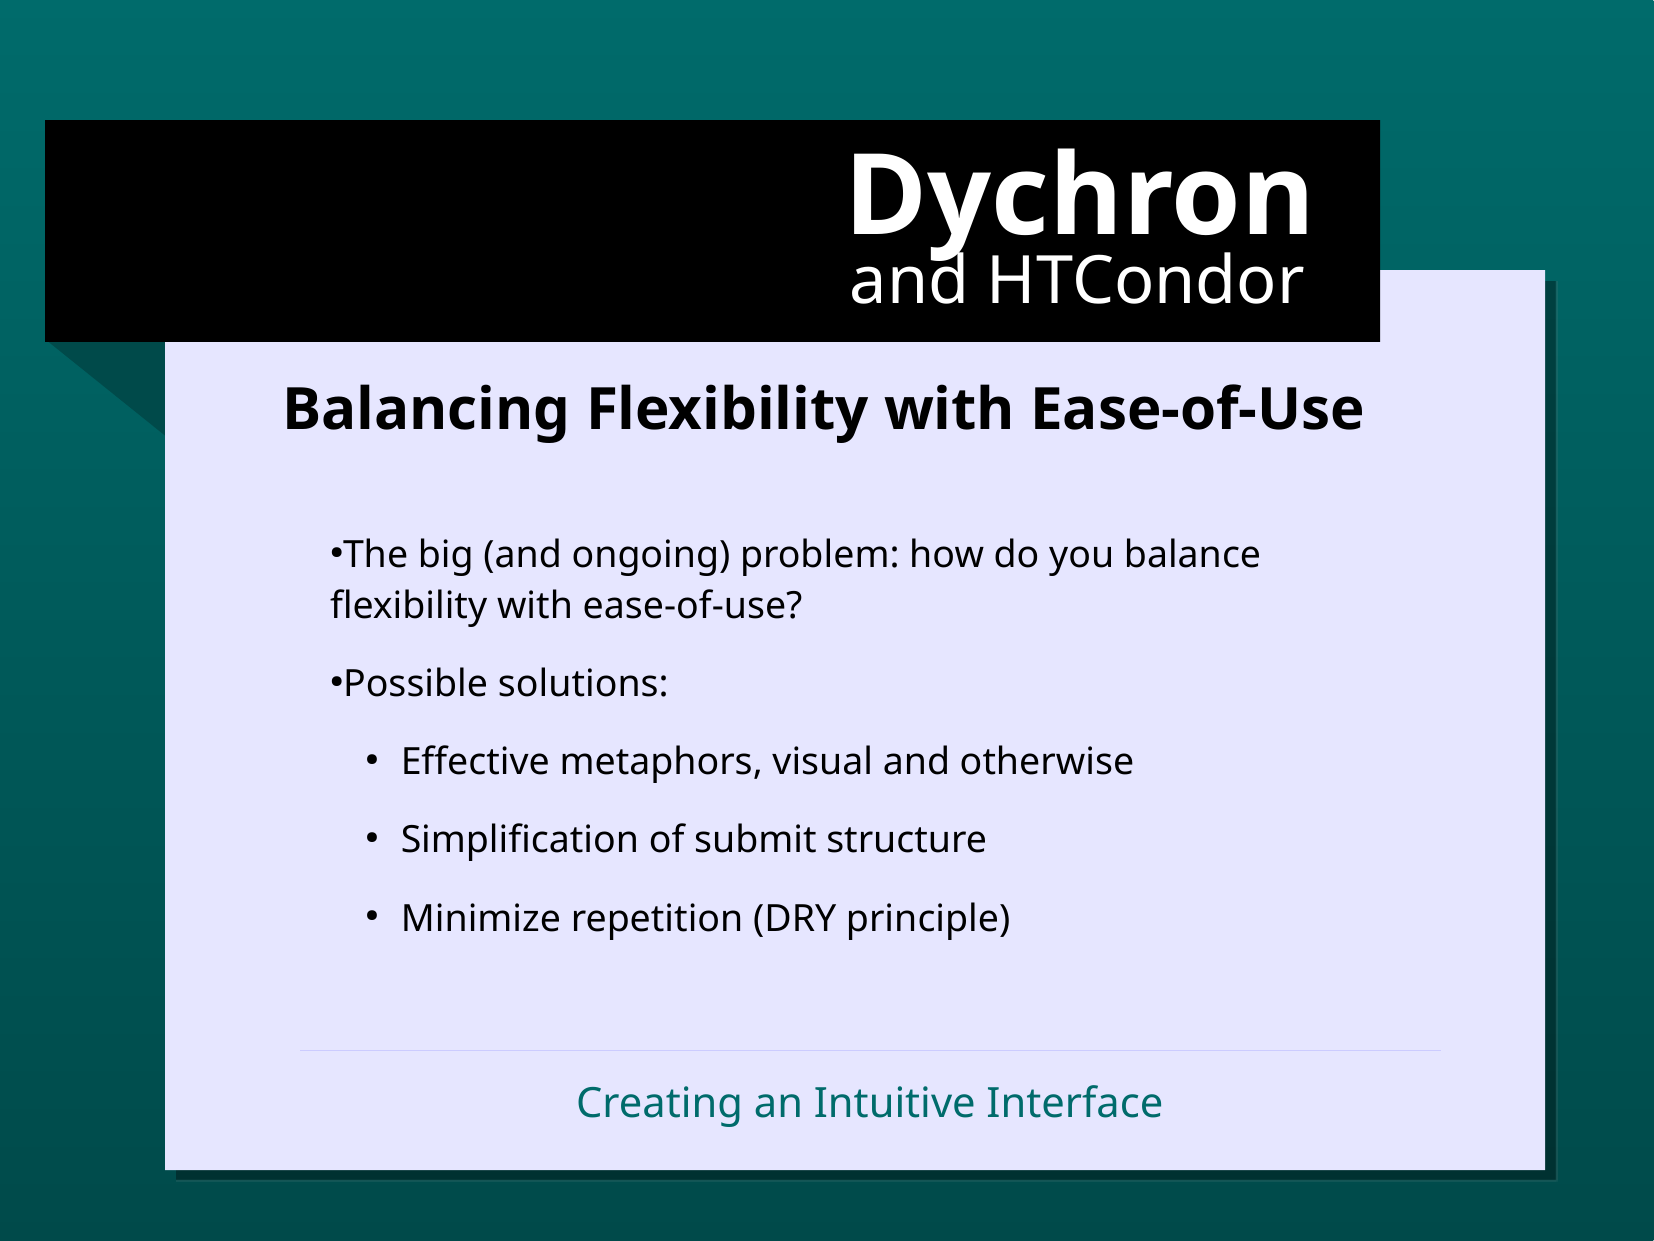

# Dychron
and HTCondor
Balancing Flexibility with Ease-of-Use
The big (and ongoing) problem: how do you balance flexibility with ease-of-use?
Possible solutions:
Effective metaphors, visual and otherwise
Simplification of submit structure
Minimize repetition (DRY principle)
Creating an Intuitive Interface